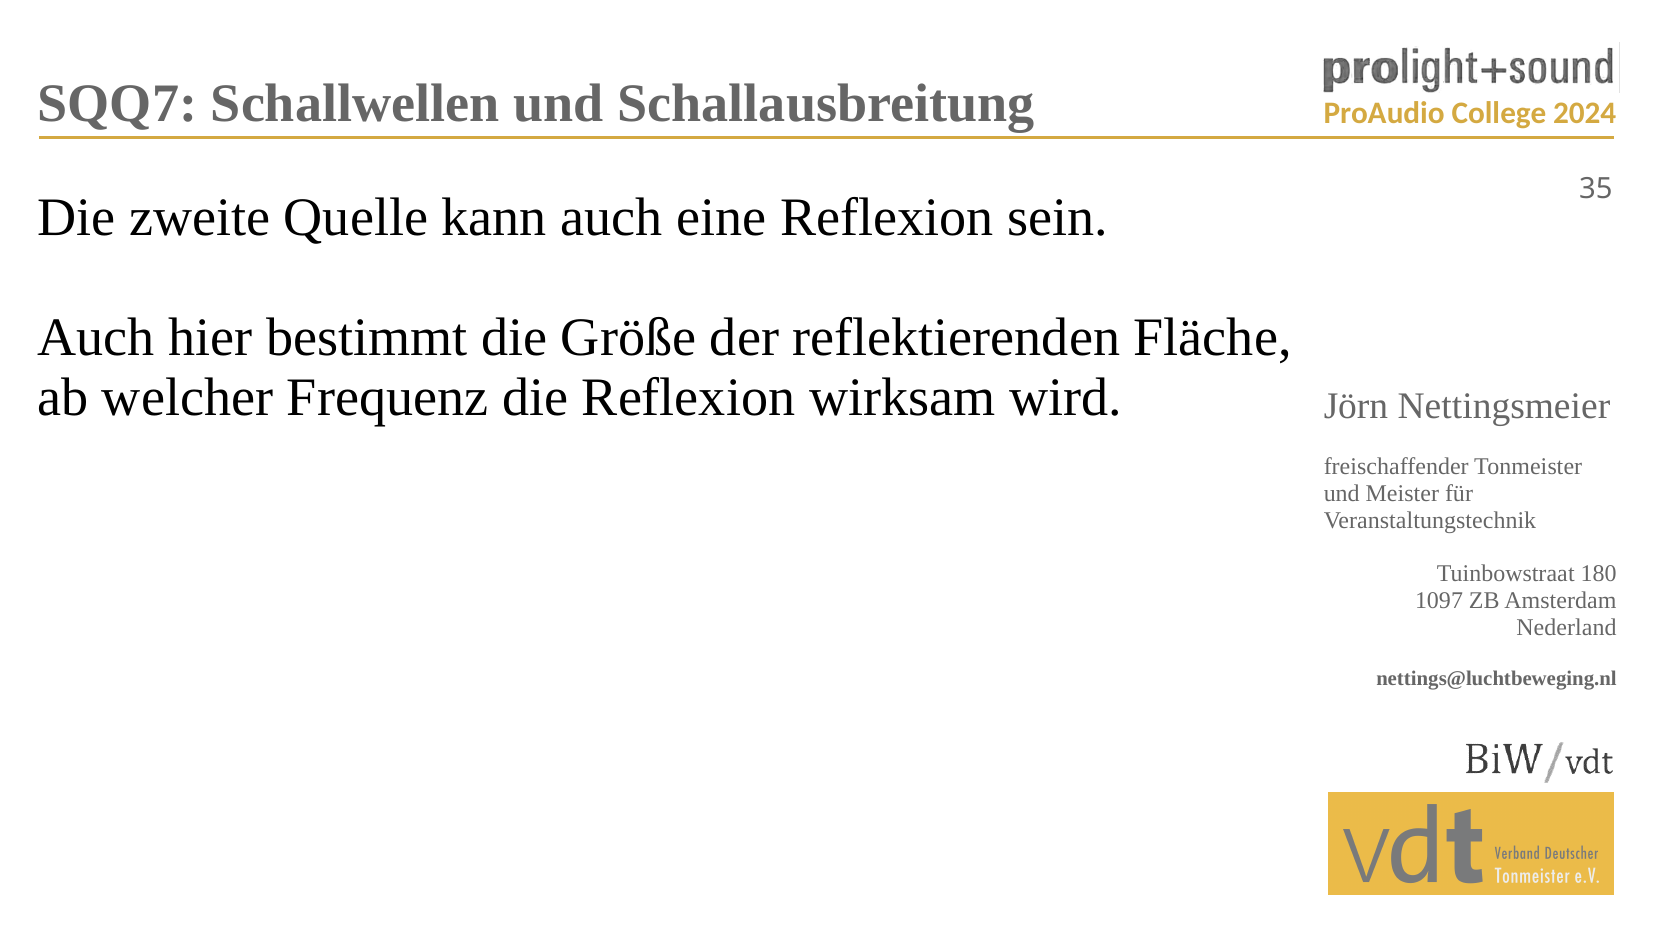

SQQ7: Schallwellen und Schallausbreitung
35
# Die zweite Quelle kann auch eine Reflexion sein.
Auch hier bestimmt die Größe der reflektierenden Fläche, ab welcher Frequenz die Reflexion wirksam wird.